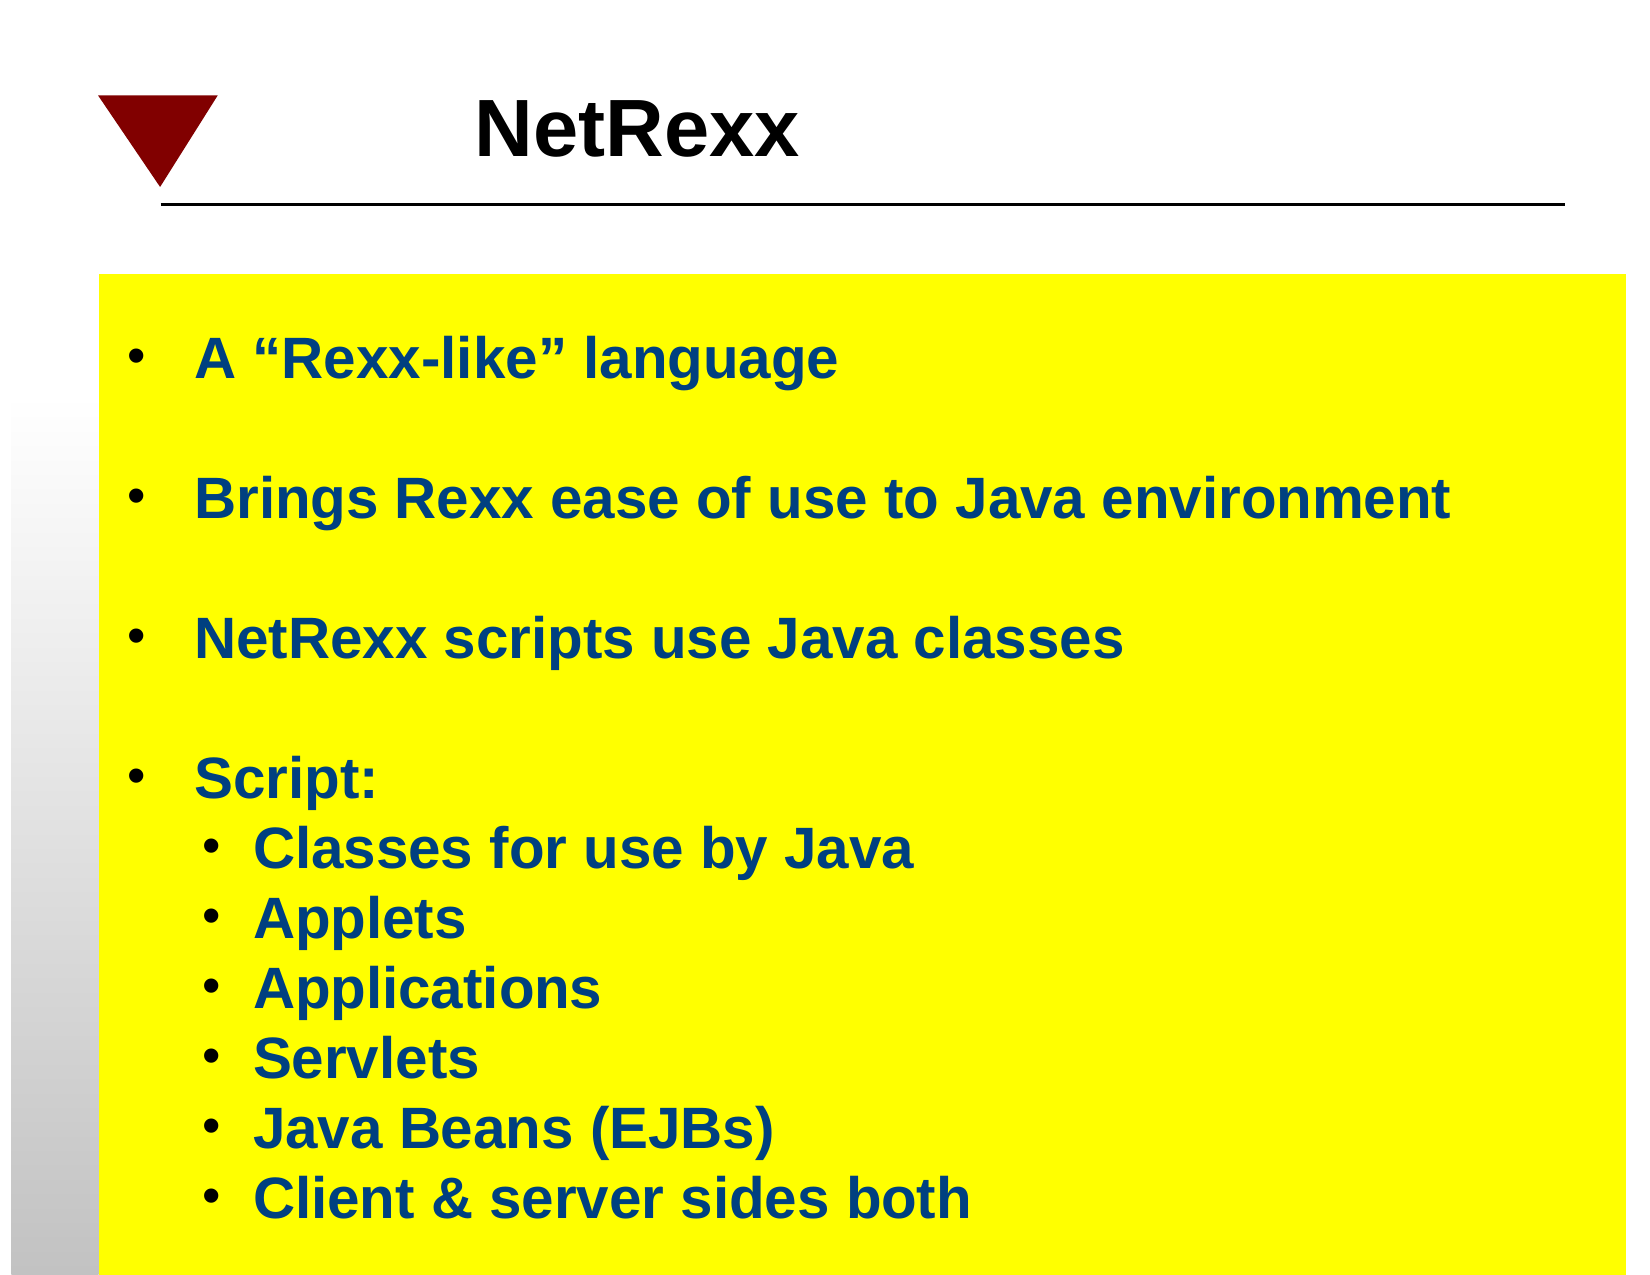

NetRexx
 A “Rexx-like” language
 Brings Rexx ease of use to Java environment
 NetRexx scripts use Java classes
 Script:
 Classes for use by Java
 Applets
 Applications
 Servlets
 Java Beans (EJBs)
 Client & server sides both